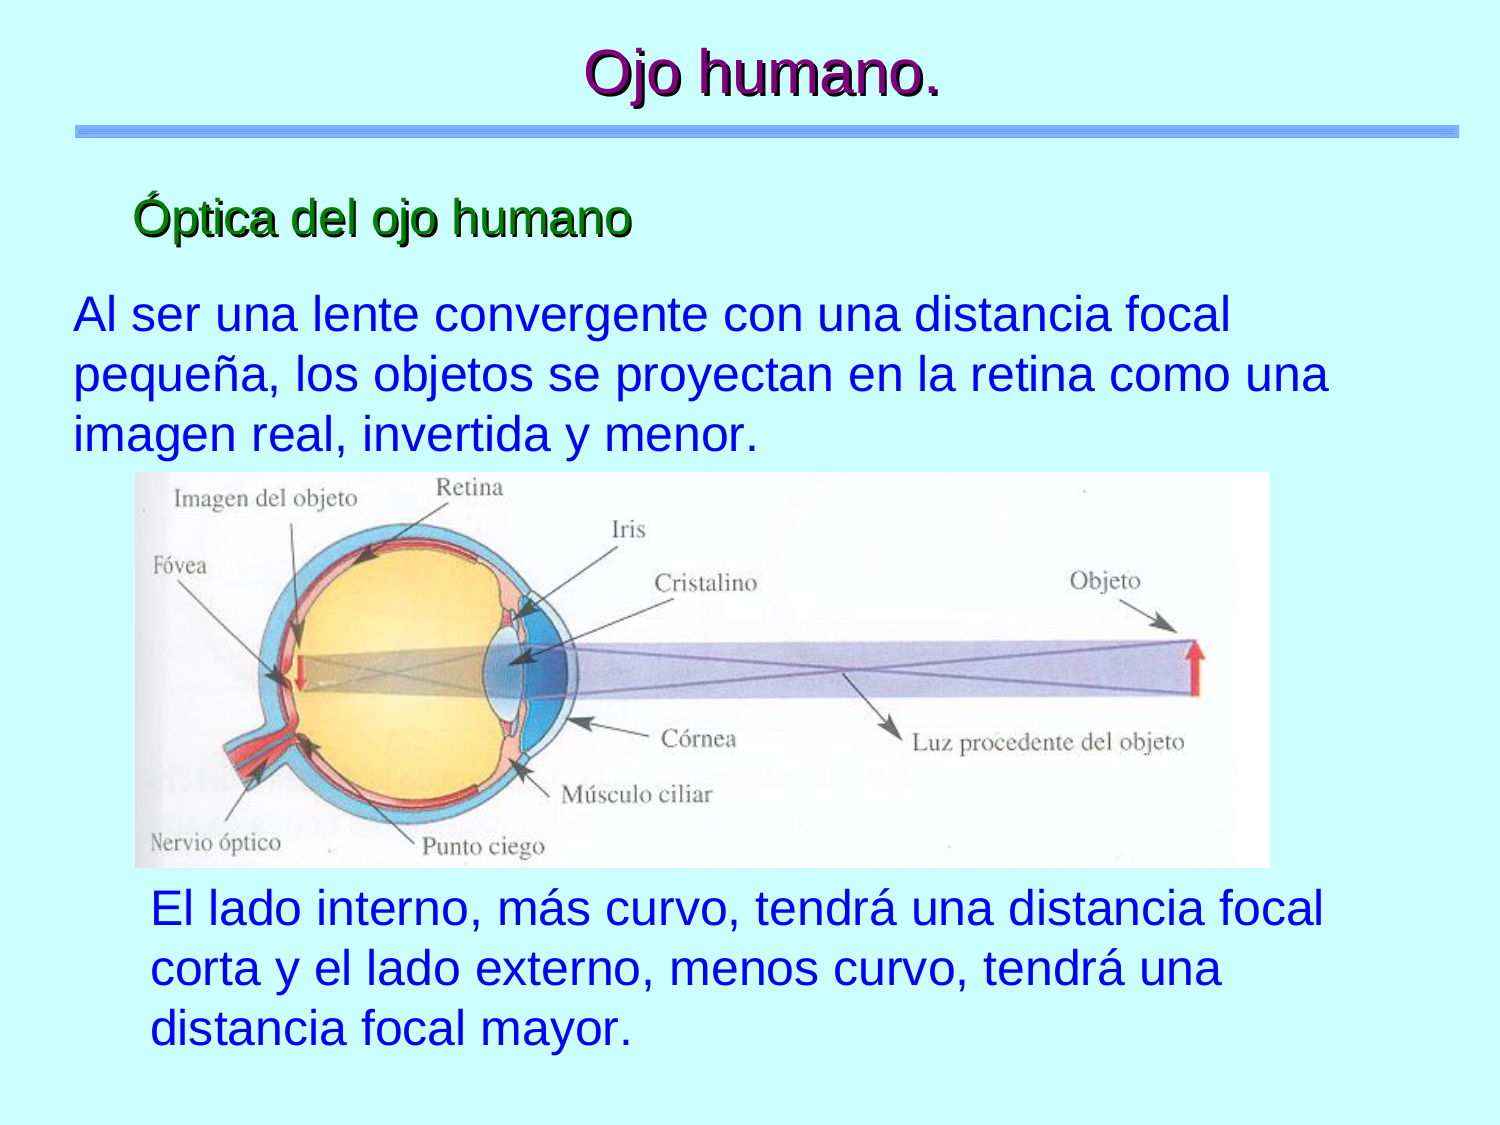

Ojo humano.
Óptica del ojo humano
Al ser una lente convergente con una distancia focal pequeña, los objetos se proyectan en la retina como una imagen real, invertida y menor.
El lado interno, más curvo, tendrá una distancia focal corta y el lado externo, menos curvo, tendrá una distancia focal mayor.